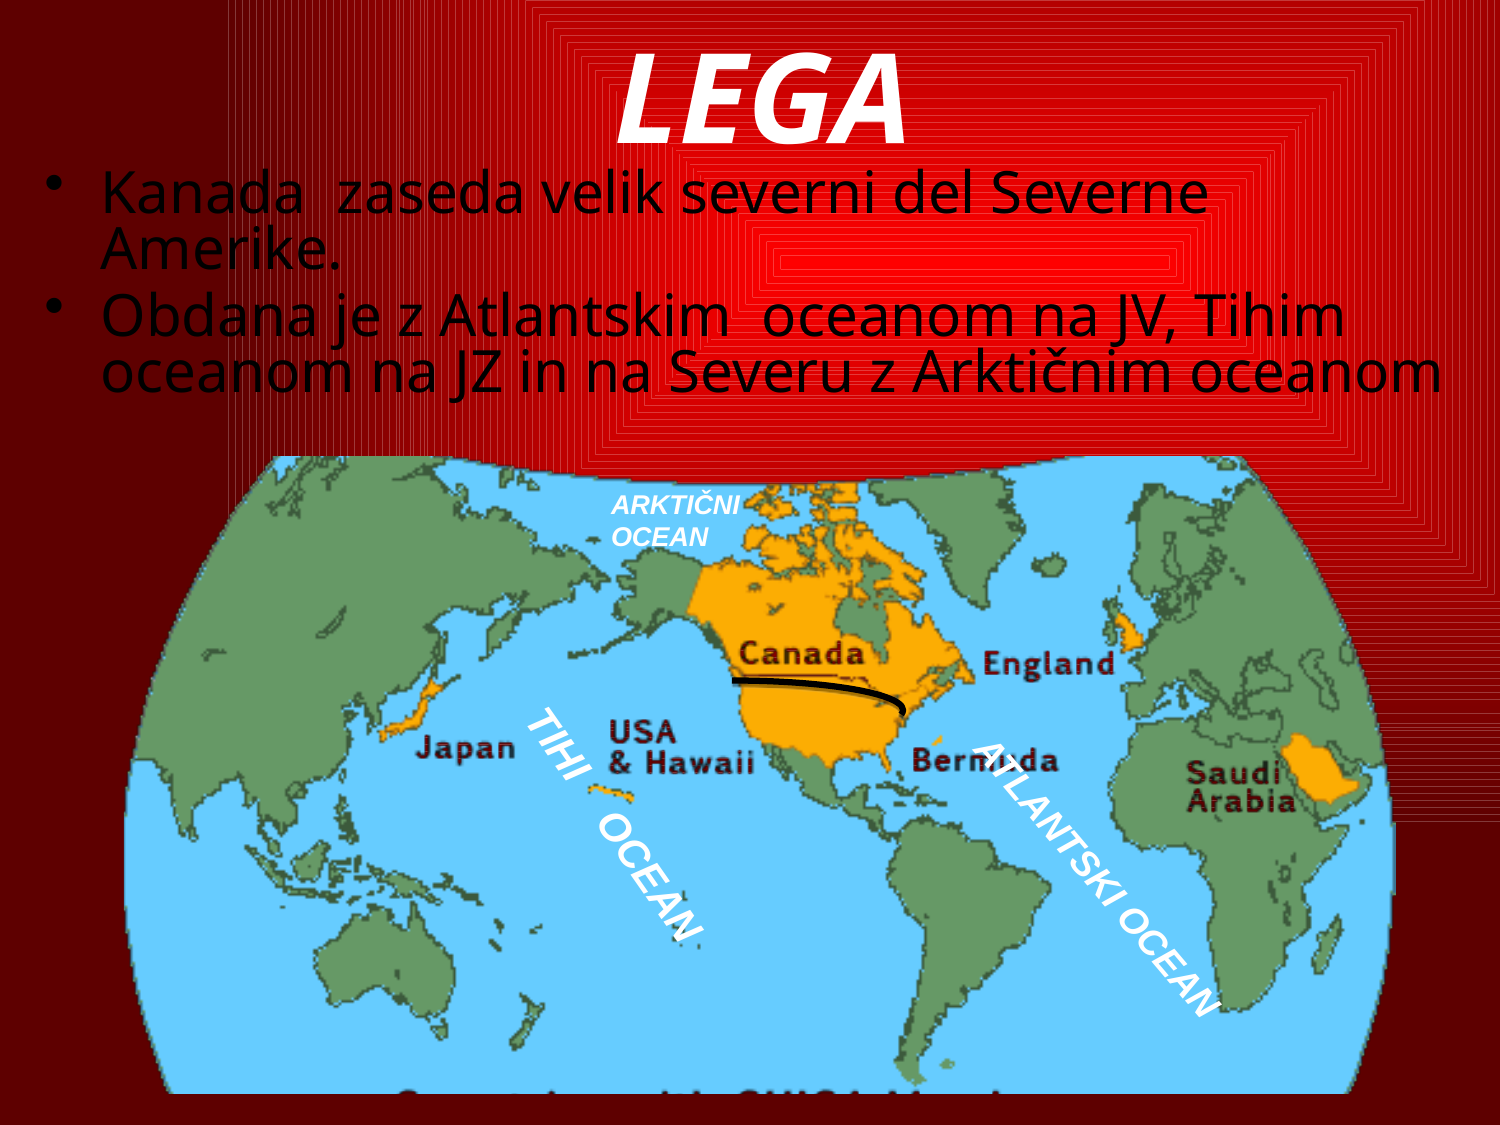

# LEGA
Kanada zaseda velik severni del Severne Amerike.
Obdana je z Atlantskim oceanom na JV, Tihim oceanom na JZ in na Severu z Arktičnim oceanom
ARKTIČNI OCEAN
TIHI OCEAN
ATLANTSKI OCEAN